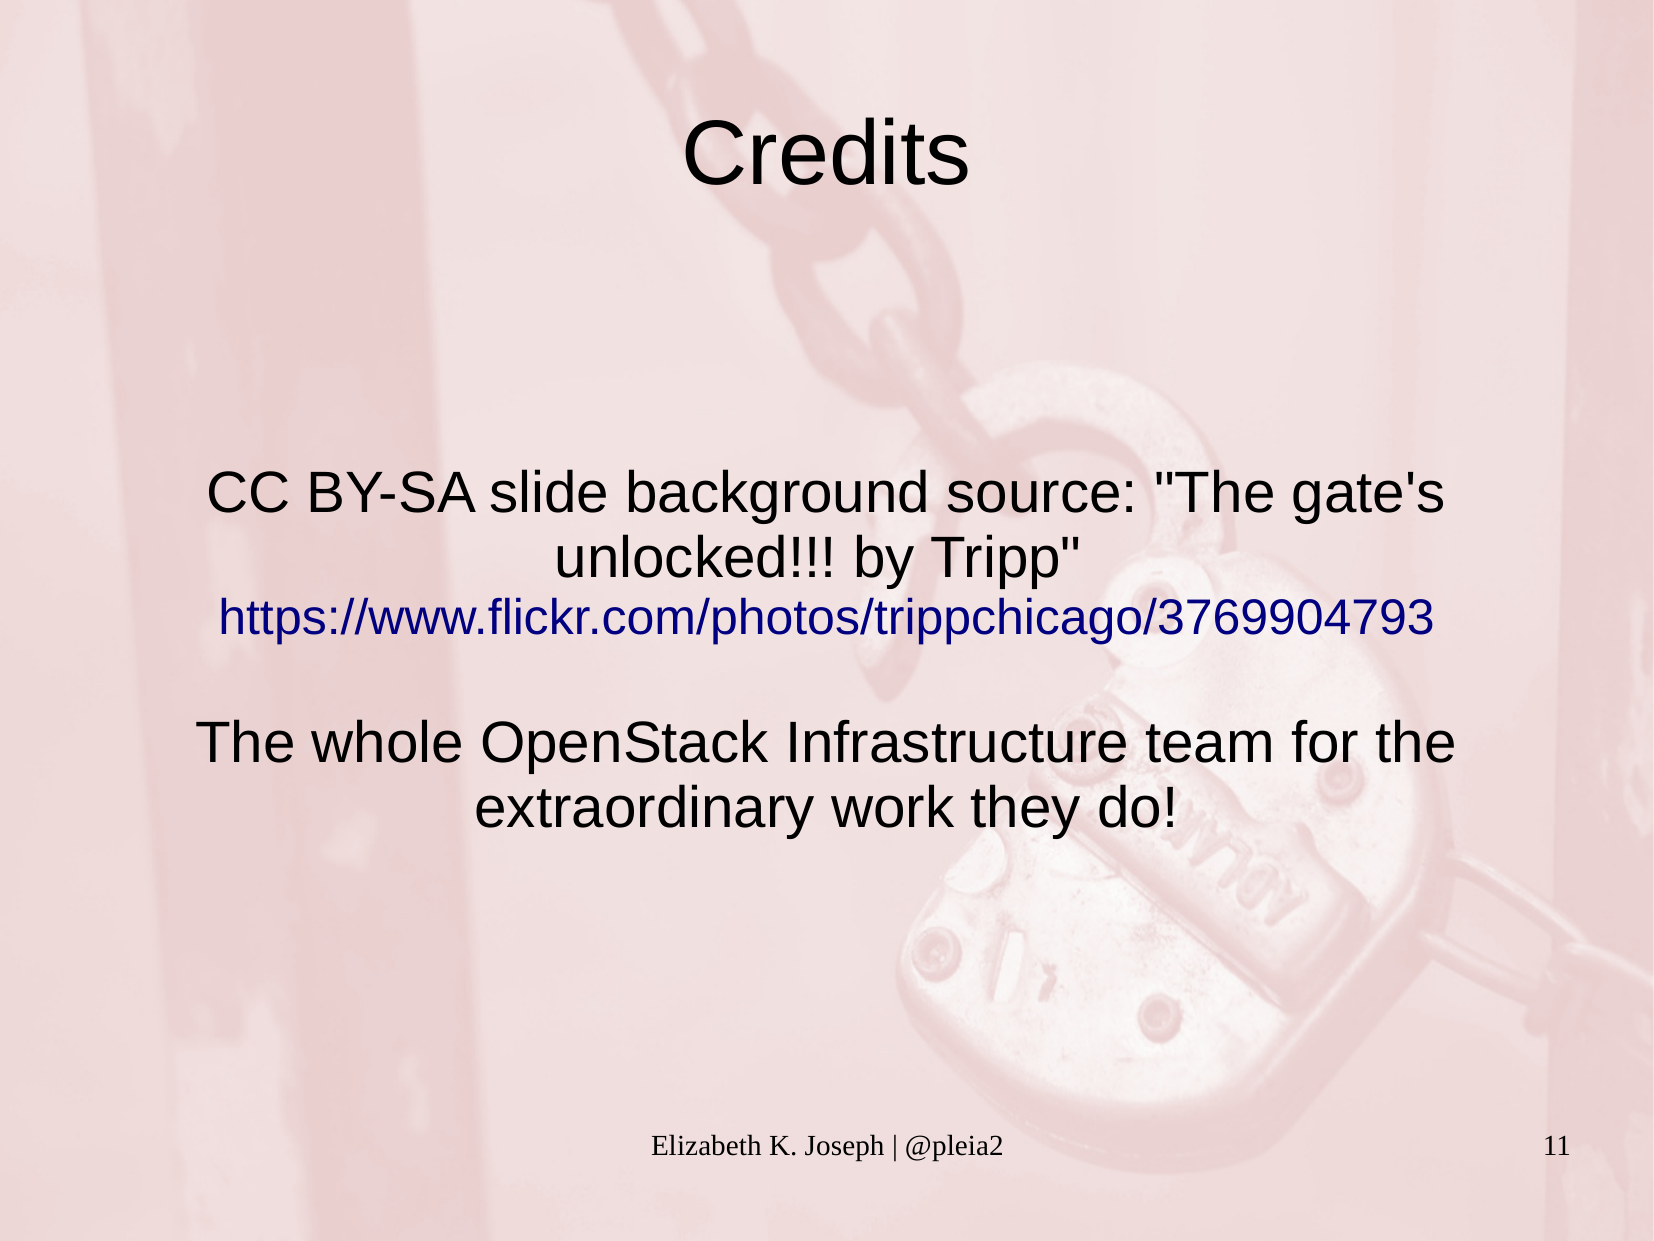

# Credits
CC BY-SA slide background source: "The gate's unlocked!!! by Tripp" https://www.flickr.com/photos/trippchicago/3769904793
The whole OpenStack Infrastructure team for the extraordinary work they do!
Elizabeth K. Joseph | @pleia2
11